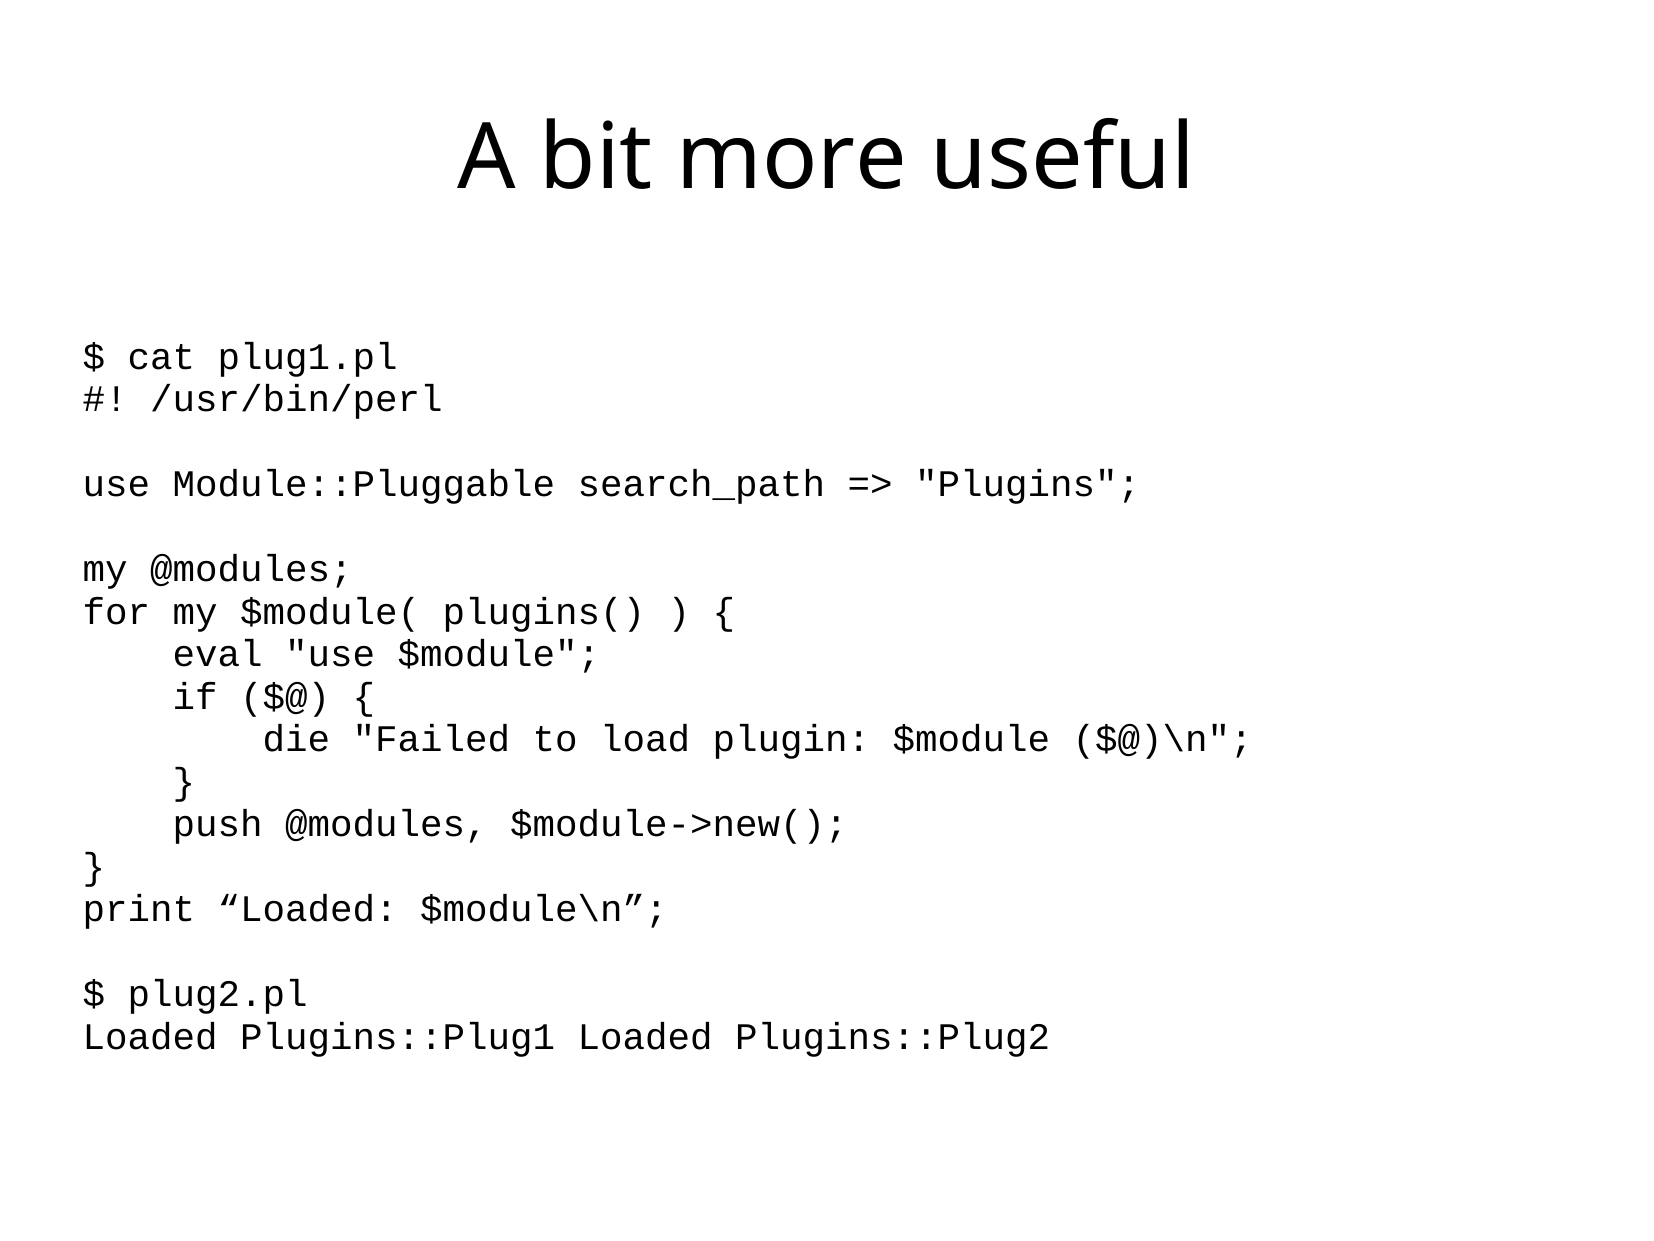

# A bit more useful
$ cat plug1.pl
#! /usr/bin/perl
use Module::Pluggable search_path => "Plugins";
my @modules;
for my $module( plugins() ) {
 eval "use $module";
 if ($@) {
 die "Failed to load plugin: $module ($@)\n";
 }
 push @modules, $module->new();
}
print “Loaded: $module\n”;
$ plug2.pl
Loaded Plugins::Plug1 Loaded Plugins::Plug2